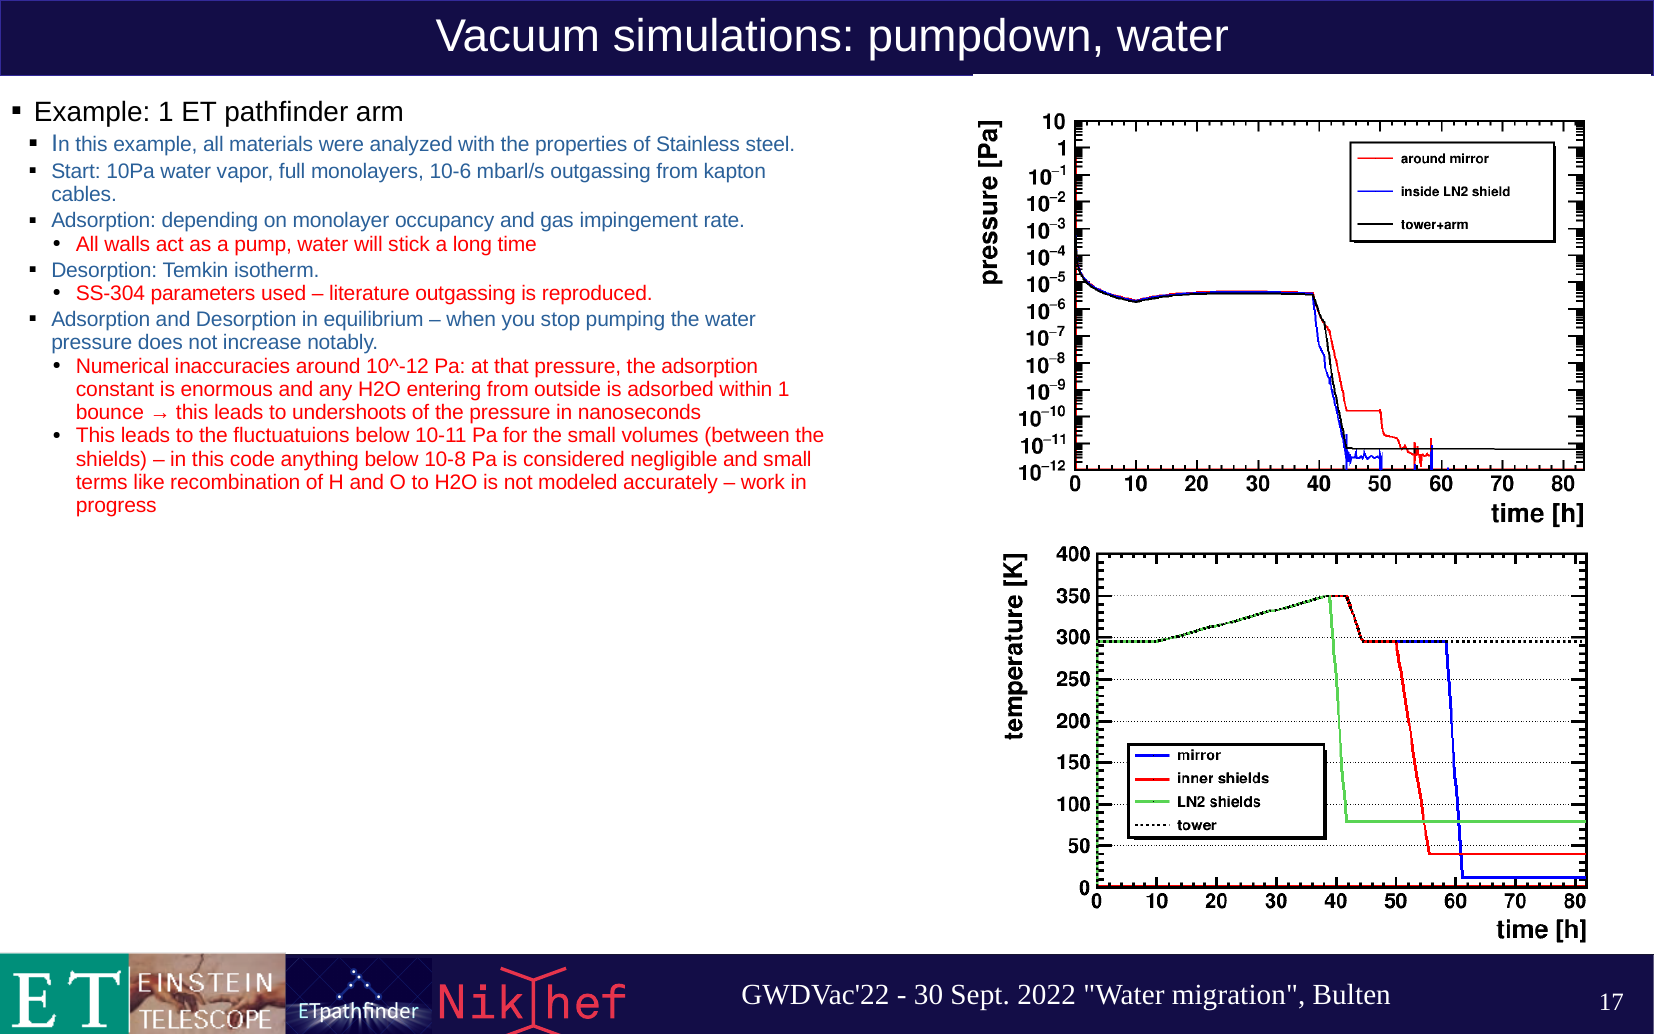

# Vacuum simulations: pumpdown, water
Example: 1 ET pathfinder arm
In this example, all materials were analyzed with the properties of Stainless steel.
Start: 10Pa water vapor, full monolayers, 10-6 mbarl/s outgassing from kapton cables.
Adsorption: depending on monolayer occupancy and gas impingement rate.
All walls act as a pump, water will stick a long time
Desorption: Temkin isotherm.
SS-304 parameters used – literature outgassing is reproduced.
Adsorption and Desorption in equilibrium – when you stop pumping the water pressure does not increase notably.
Numerical inaccuracies around 10^-12 Pa: at that pressure, the adsorption constant is enormous and any H2O entering from outside is adsorbed within 1 bounce → this leads to undershoots of the pressure in nanoseconds
This leads to the fluctuatuions below 10-11 Pa for the small volumes (between the shields) – in this code anything below 10-8 Pa is considered negligible and small terms like recombination of H and O to H2O is not modeled accurately – work in progress
GWDVac'22 - 30 Sept. 2022 "Water migration", Bulten
17